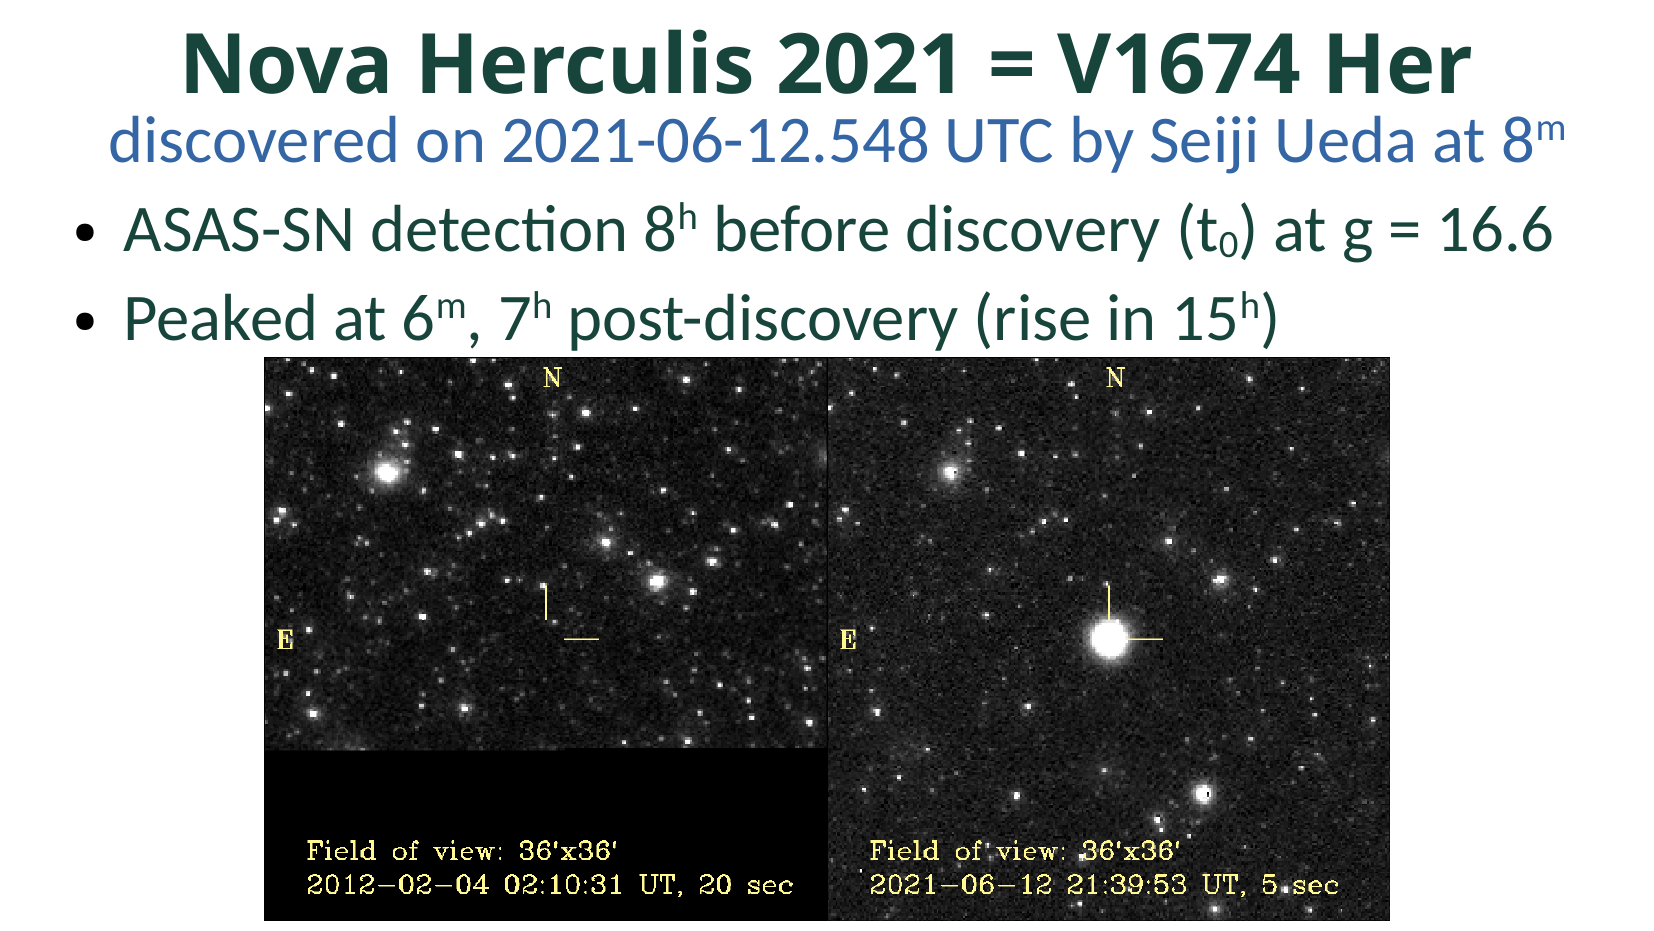

# Nova Herculis 2021 = V1674 Her
discovered on 2021-06-12.548 UTC by Seiji Ueda at 8m
 ASAS-SN detection 8h before discovery (t0) at g = 16.6
 Peaked at 6m, 7h post-discovery (rise in 15h)